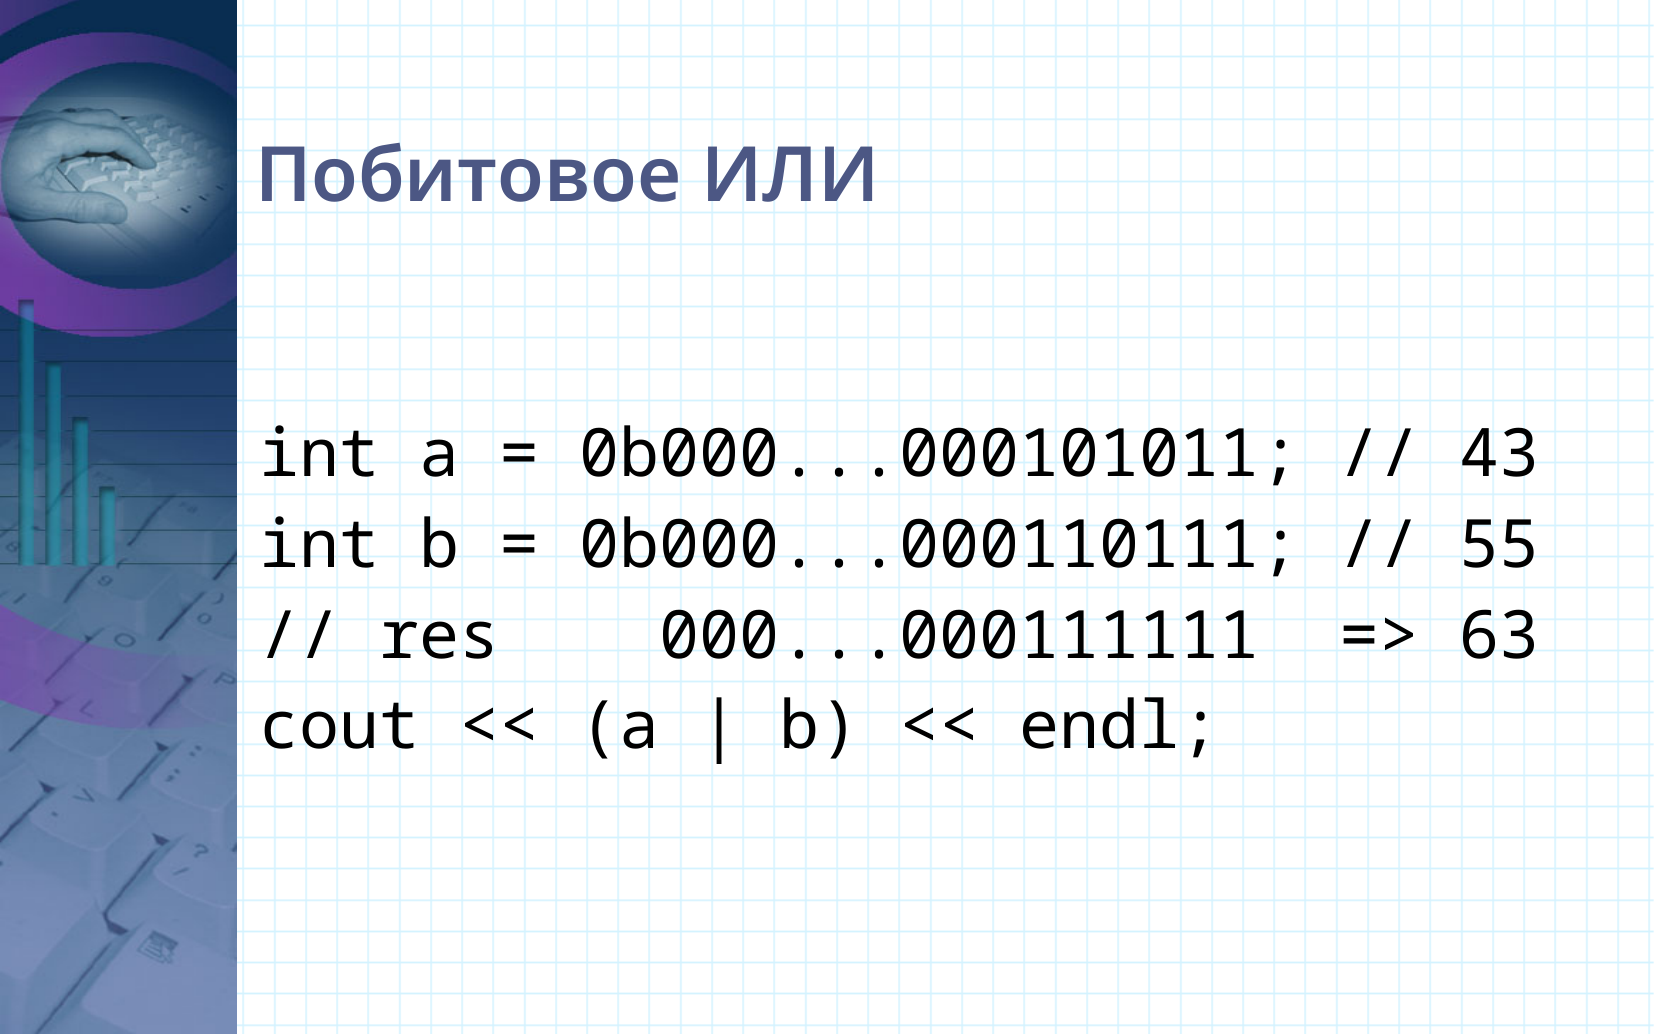

# Побитовое ИЛИ
int a = 0b000...000101011; // 43
int b = 0b000...000110111; // 55
// res 000...000111111 => 63
cout << (a | b) << endl;